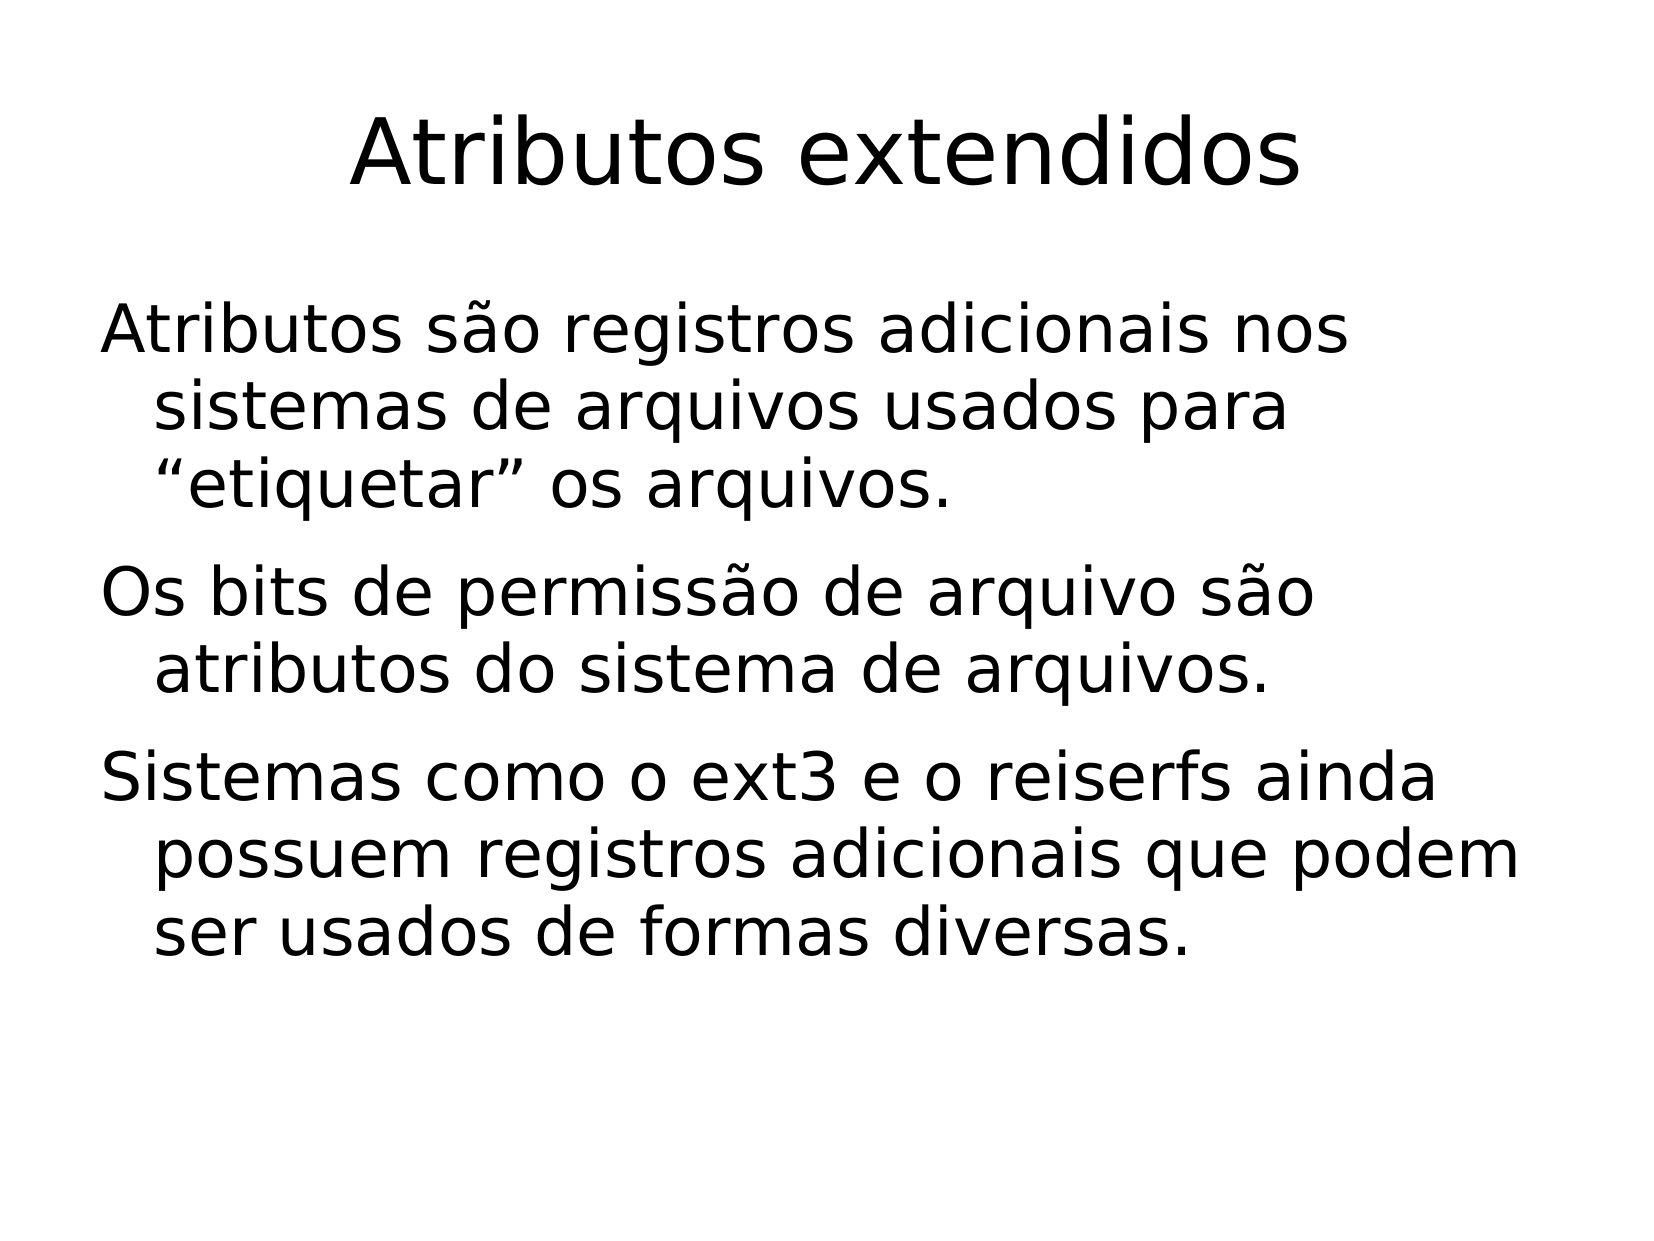

# Atributos extendidos
Atributos são registros adicionais nos sistemas de arquivos usados para “etiquetar” os arquivos.
Os bits de permissão de arquivo são atributos do sistema de arquivos.
Sistemas como o ext3 e o reiserfs ainda possuem registros adicionais que podem ser usados de formas diversas.